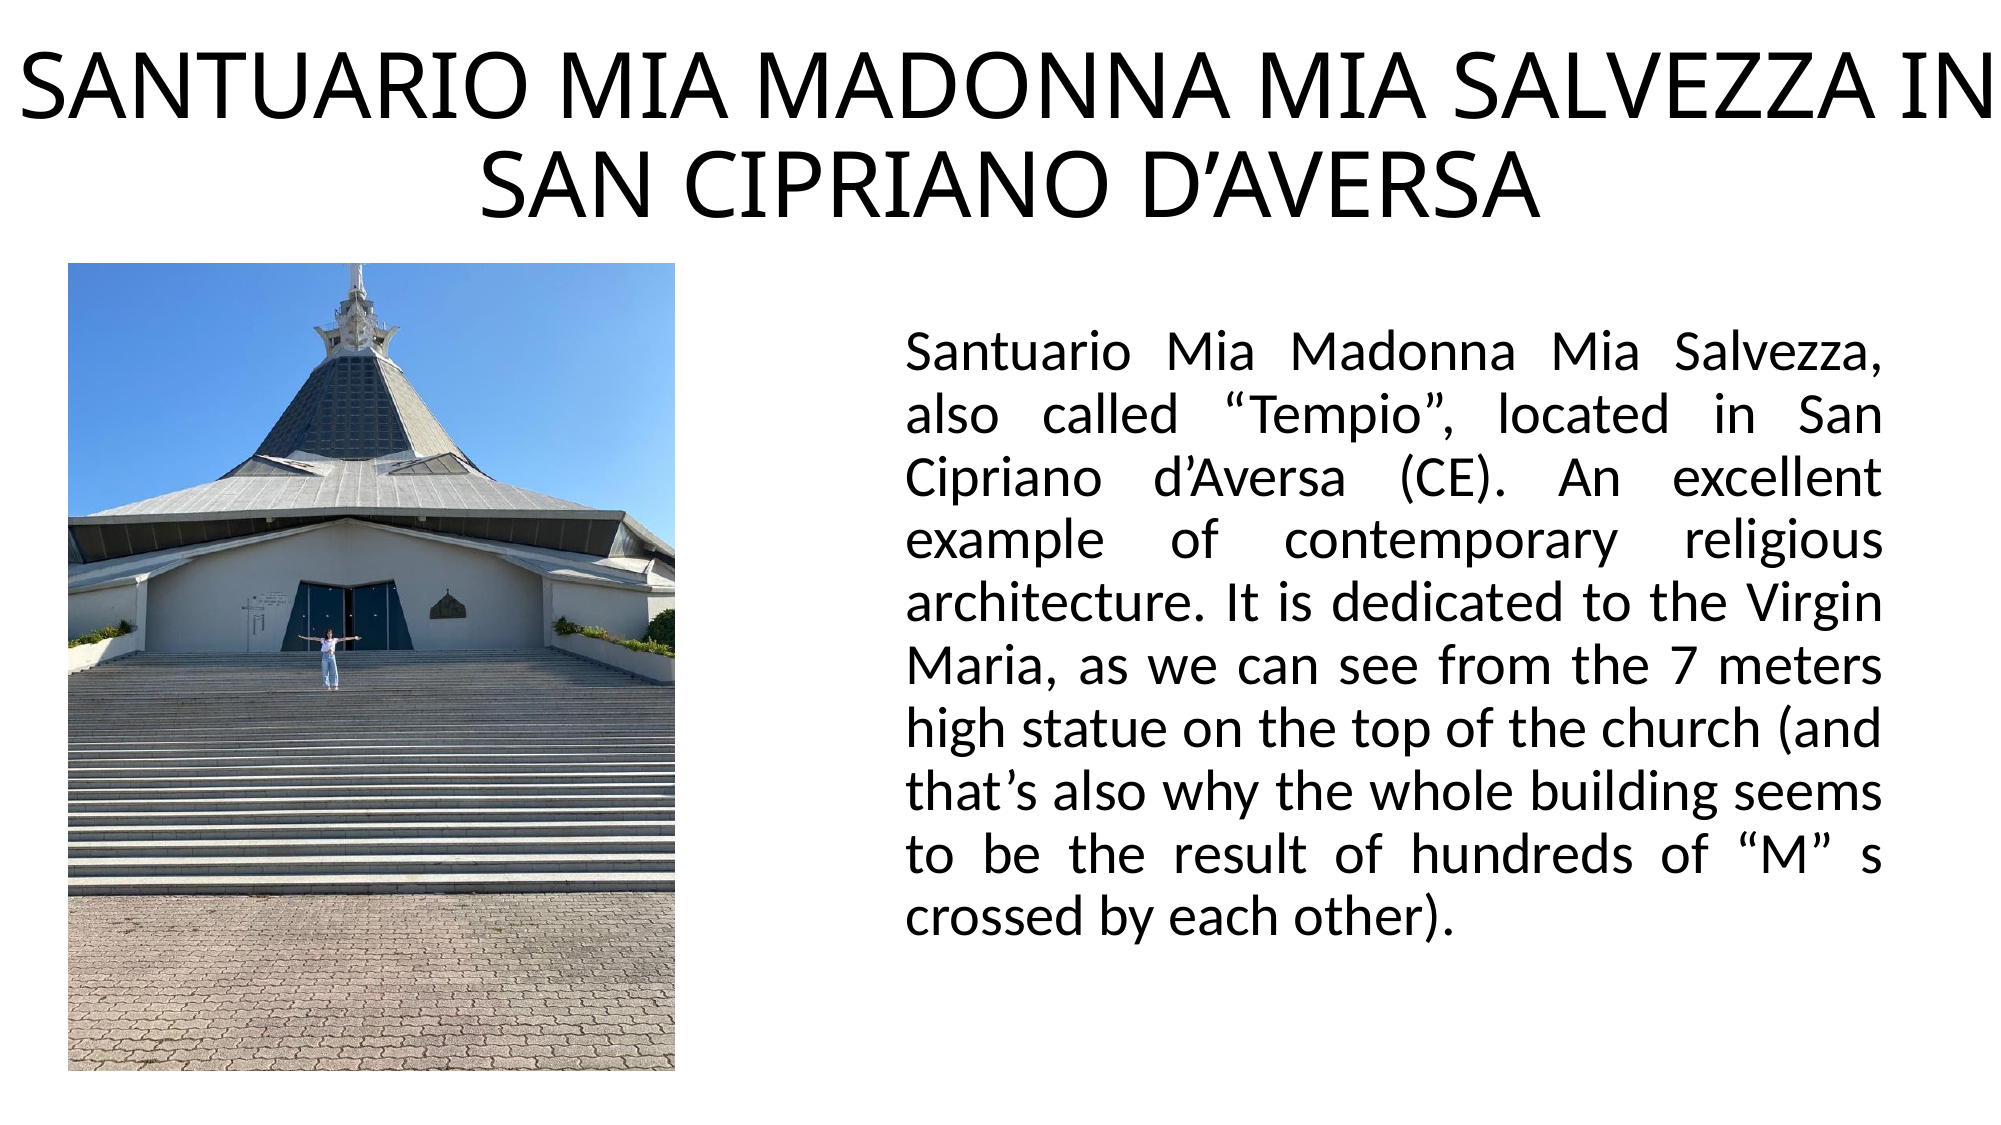

# SANTUARIO MIA MADONNA MIA SALVEZZA IN SAN CIPRIANO D’AVERSA
Santuario Mia Madonna Mia Salvezza, also called “Tempio”, located in San Cipriano d’Aversa (CE). An excellent example of contemporary religious architecture. It is dedicated to the Virgin Maria, as we can see from the 7 meters high statue on the top of the church (and that’s also why the whole building seems to be the result of hundreds of “M” s crossed by each other).